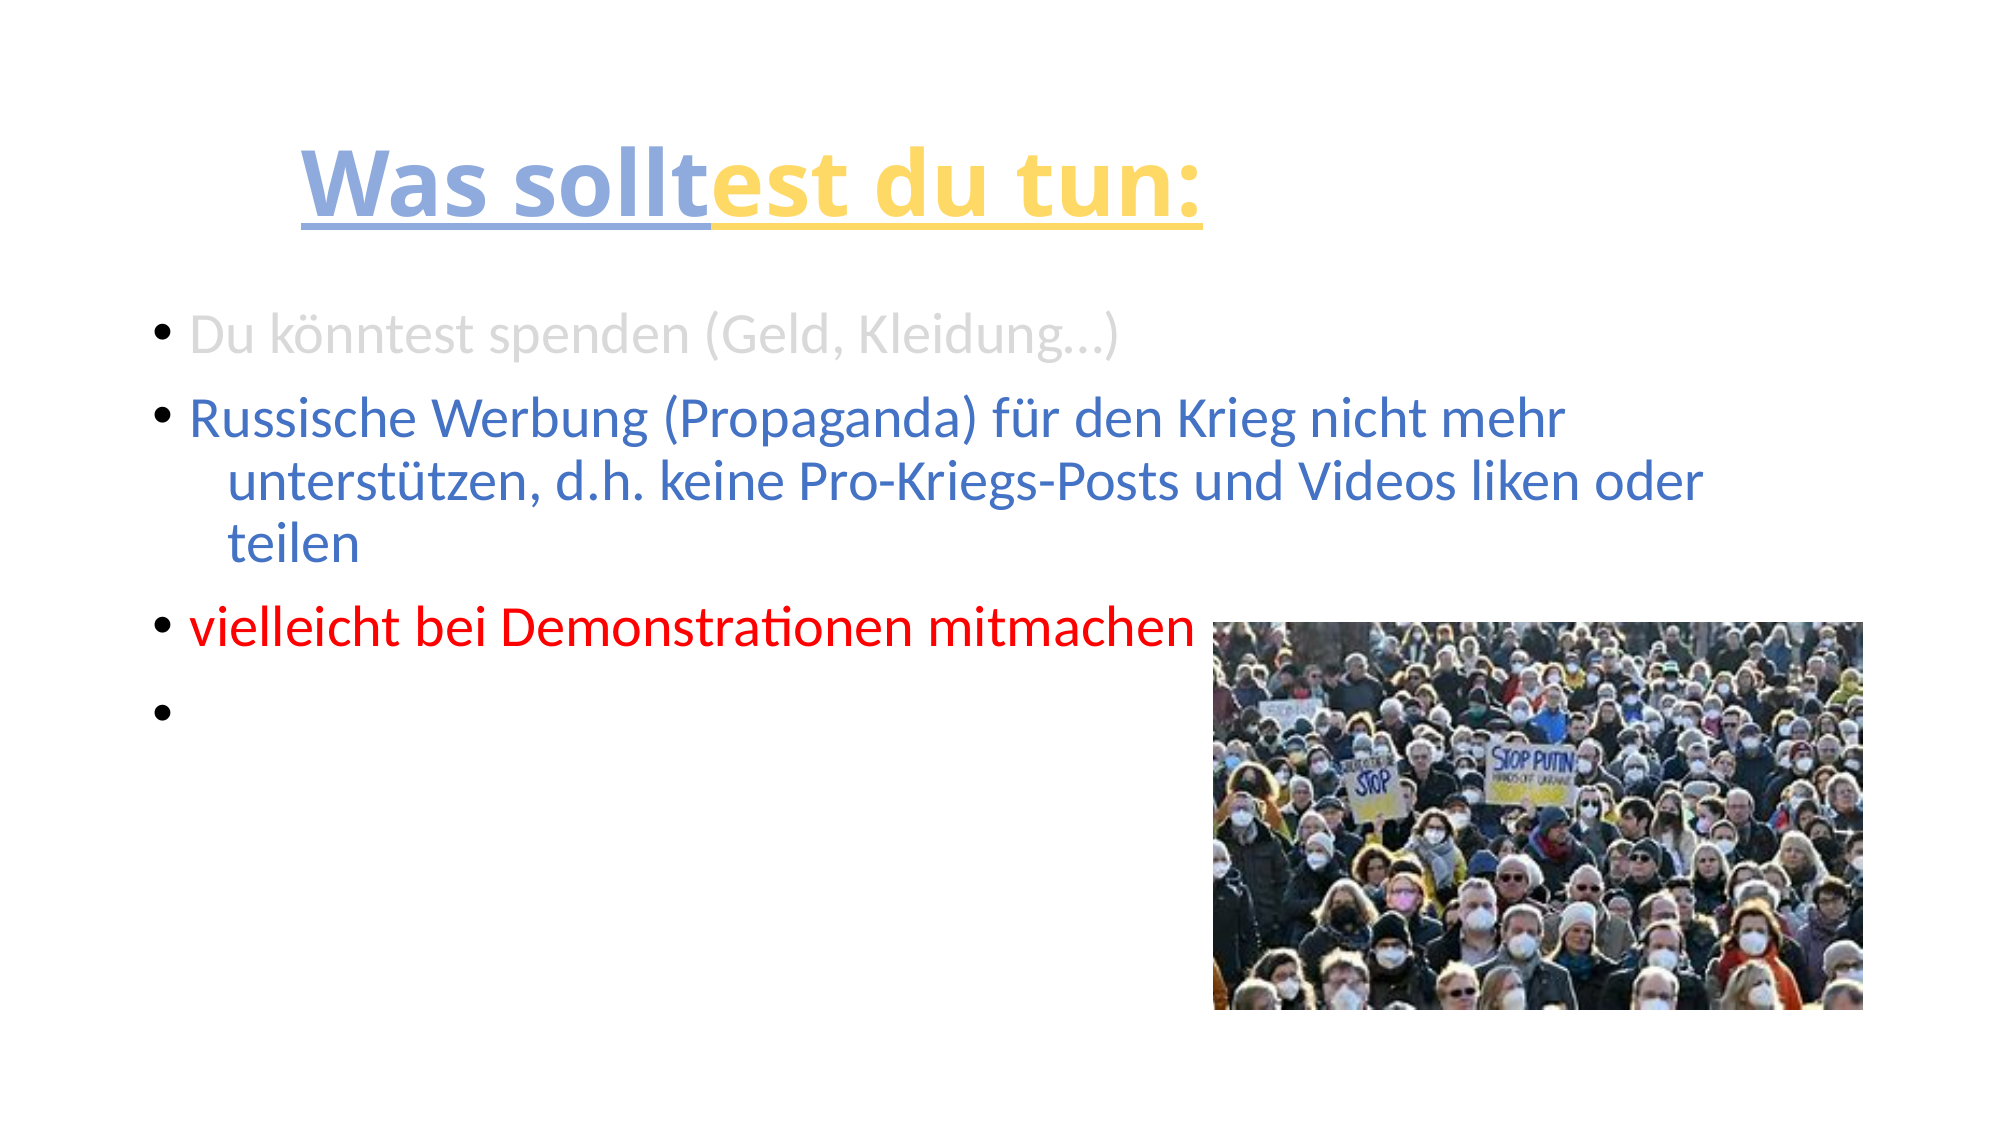

# Was solltest du tun:
Du könntest spenden (Geld, Kleidung…)
Russische Werbung (Propaganda) für den Krieg nicht mehr unterstützen, d.h. keine Pro-Kriegs-Posts und Videos liken oder teilen
vielleicht bei Demonstrationen mitmachen